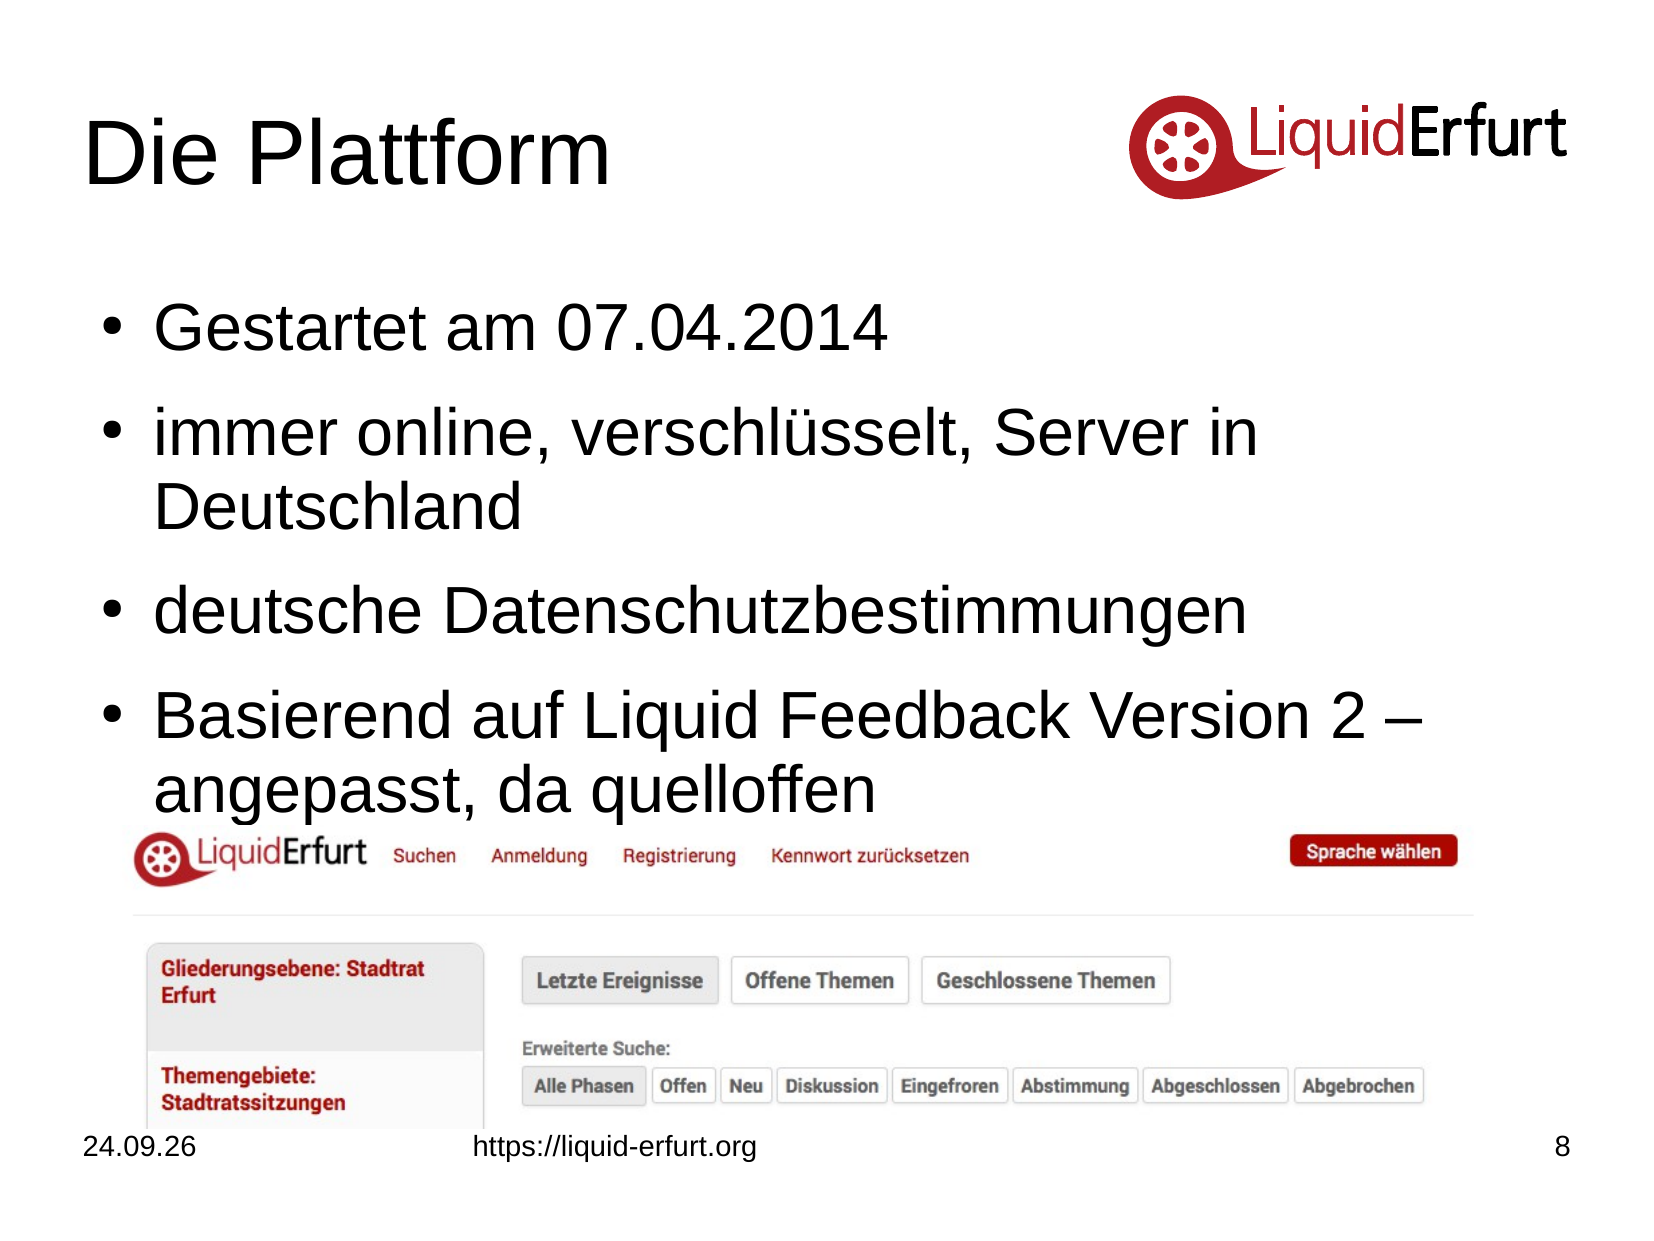

# Die Plattform
Gestartet am 07.04.2014
immer online, verschlüsselt, Server in Deutschland
deutsche Datenschutzbestimmungen
Basierend auf Liquid Feedback Version 2 – angepasst, da quelloffen
https://liquid-erfurt.org
8